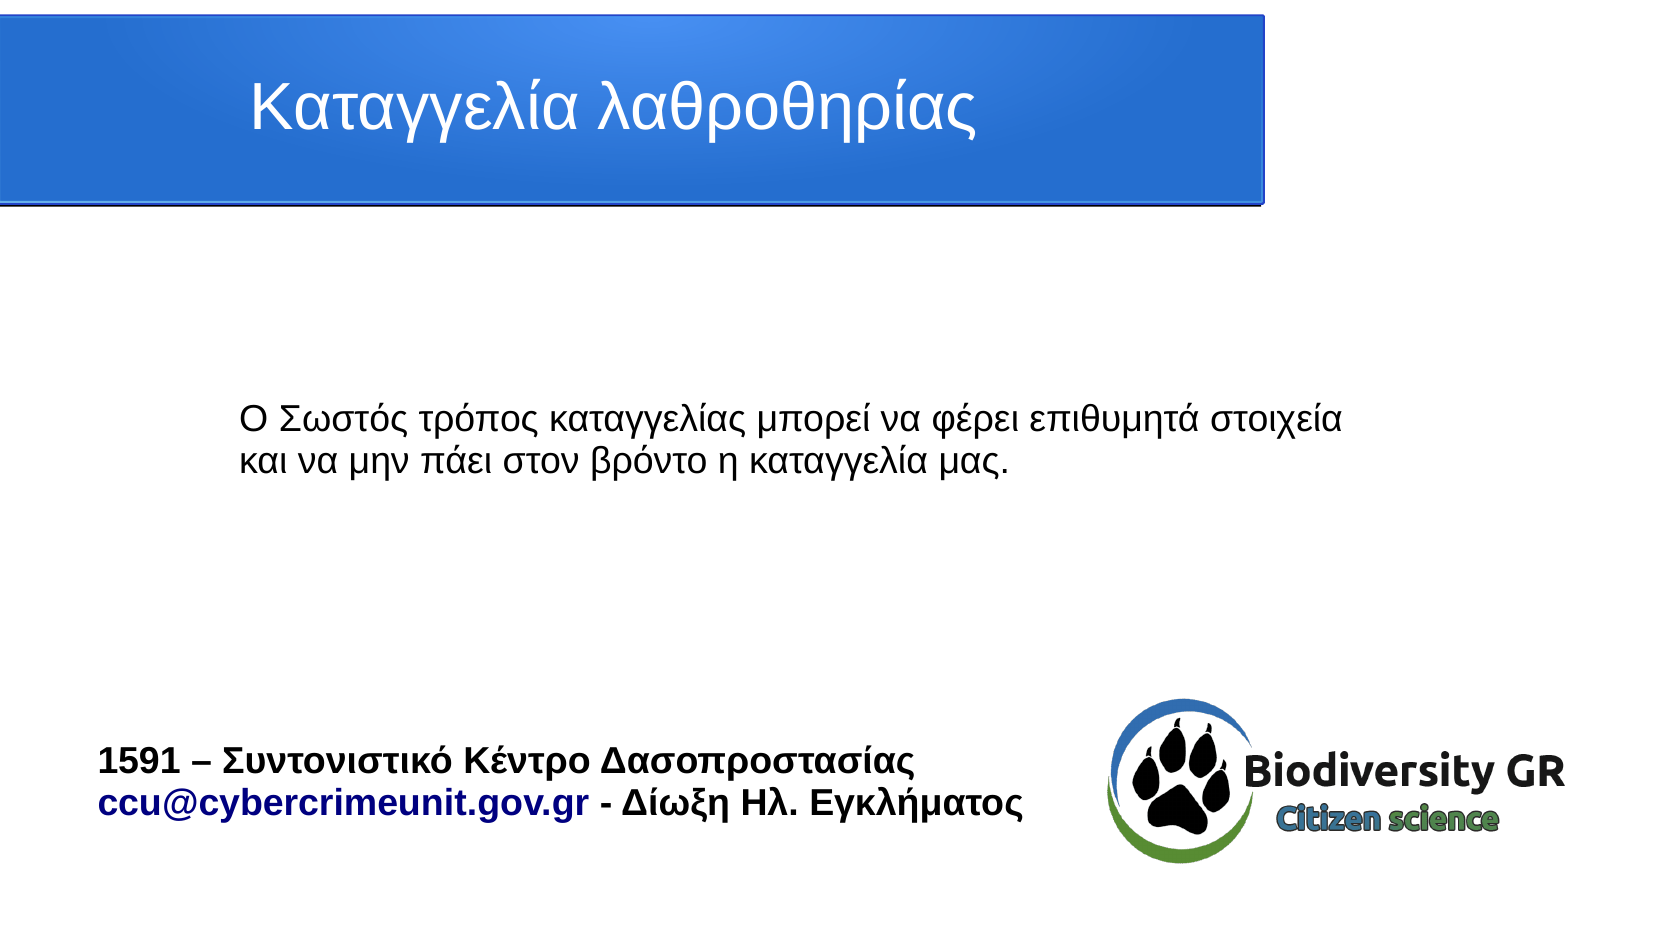

# Καταγγελία λαθροθηρίας
Ο Σωστός τρόπος καταγγελίας μπορεί να φέρει επιθυμητά στοιχεία
και να μην πάει στον βρόντο η καταγγελία μας.
1591 – Συντονιστικό Κέντρο Δασοπροστασίας
ccu@cybercrimeunit.gov.gr - Δίωξη Ηλ. Εγκλήματος